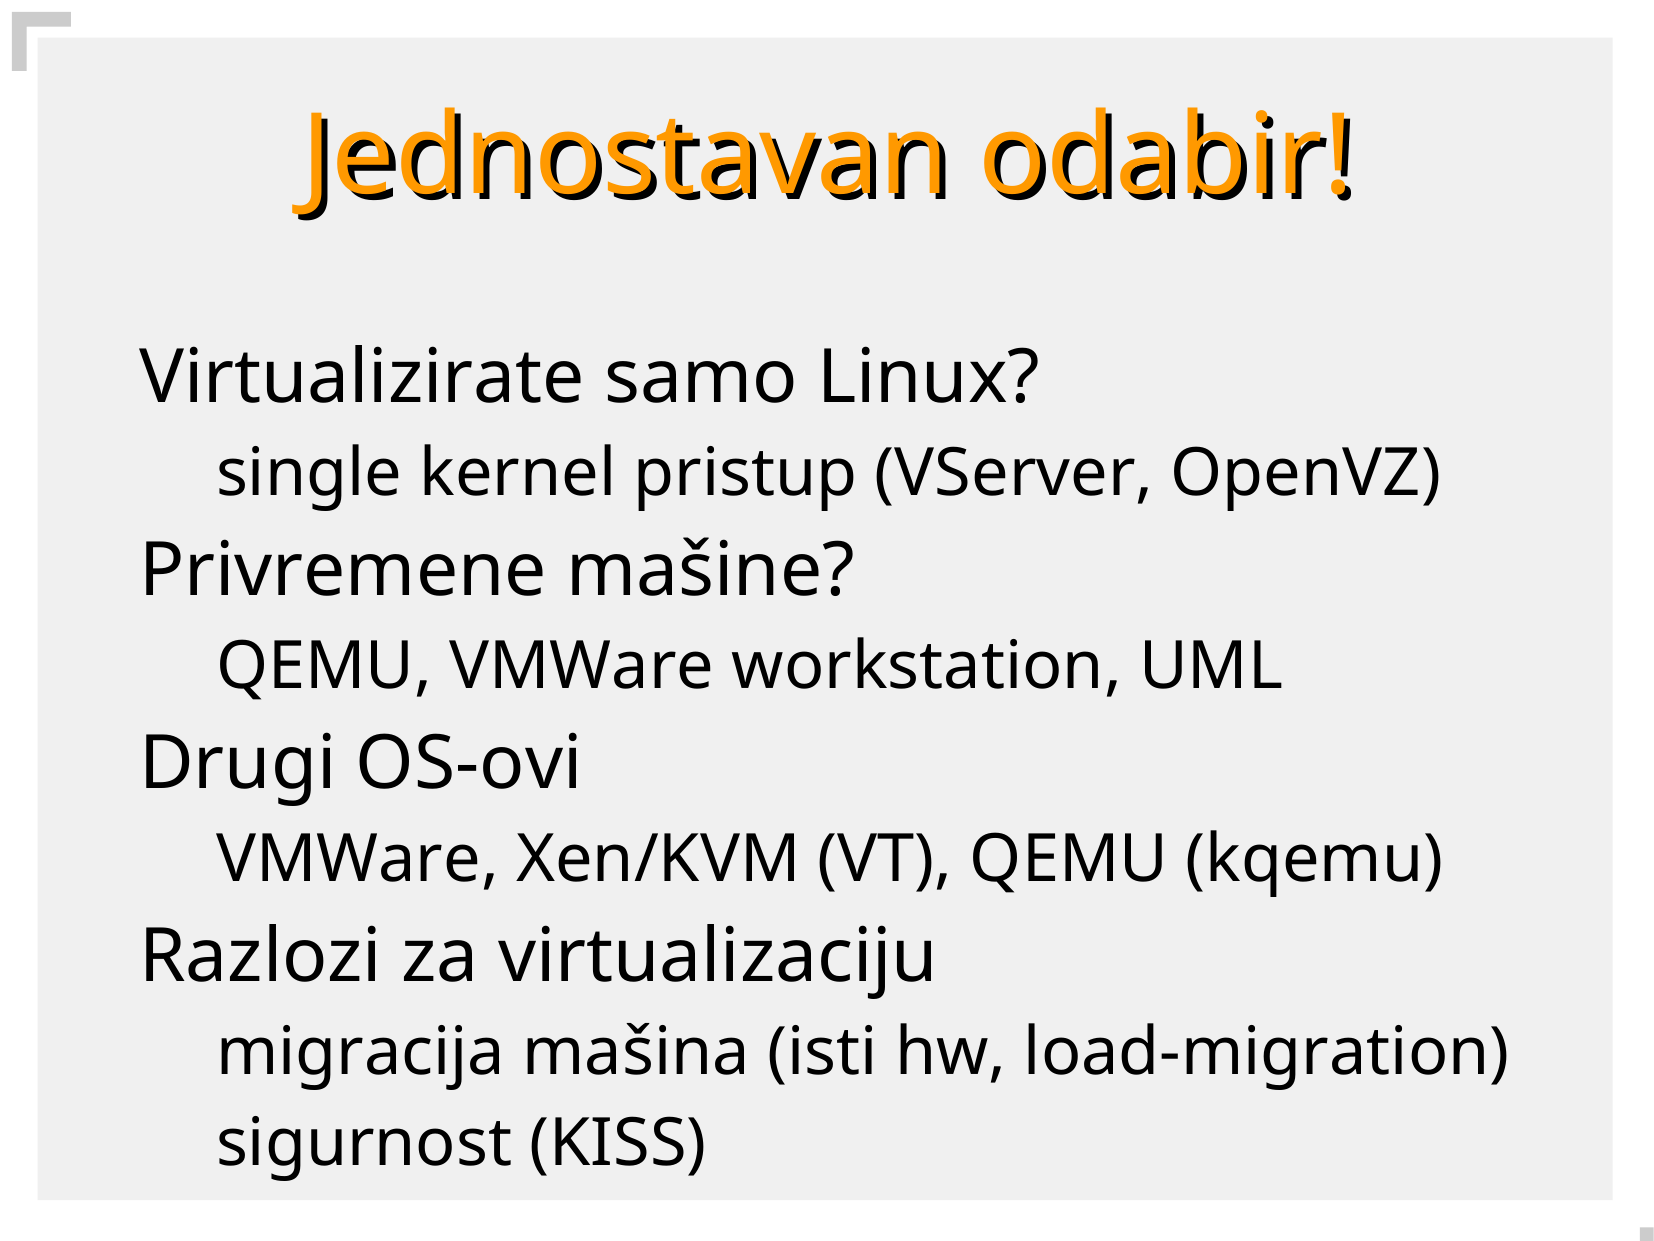

# Jednostavan odabir!
Virtualizirate samo Linux?
single kernel pristup (VServer, OpenVZ)
Privremene mašine?
QEMU, VMWare workstation, UML
Drugi OS-ovi
VMWare, Xen/KVM (VT), QEMU (kqemu)
Razlozi za virtualizaciju
migracija mašina (isti hw, load-migration)
sigurnost (KISS)